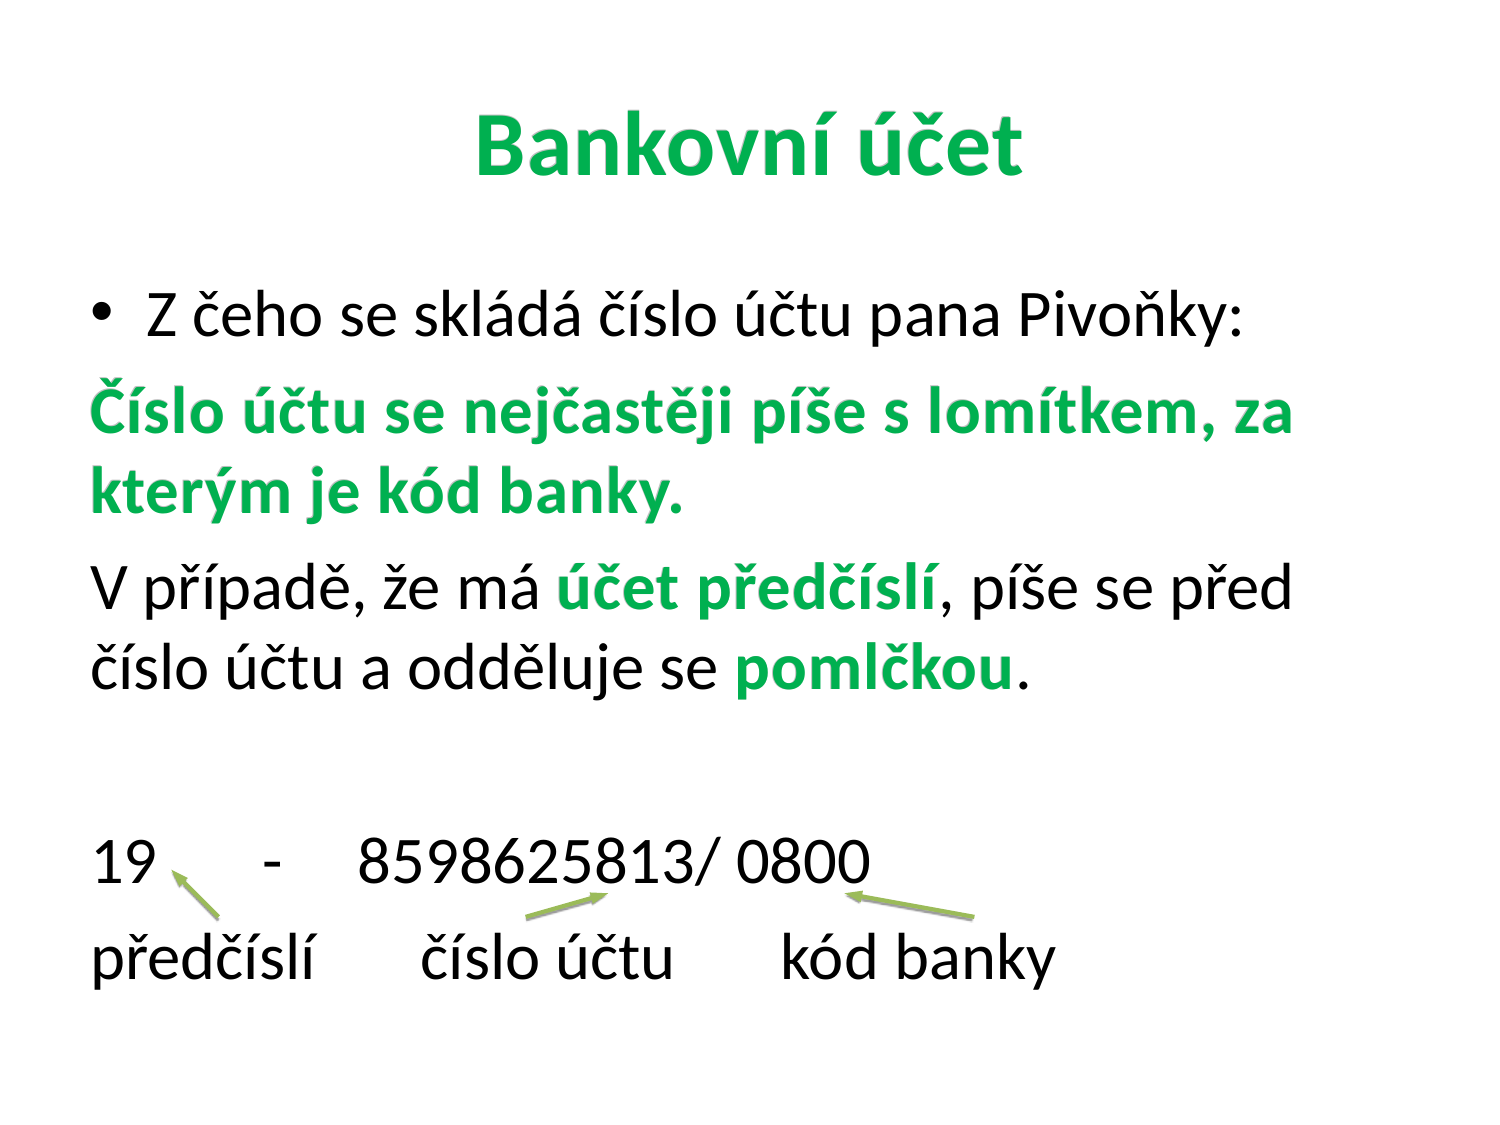

# Bankovní účet
Z čeho se skládá číslo účtu pana Pivoňky:
Číslo účtu se nejčastěji píše s lomítkem, za kterým je kód banky.
V případě, že má účet předčíslí, píše se před číslo účtu a odděluje se pomlčkou.
19 - 8598625813/ 0800
předčíslí číslo účtu kód banky